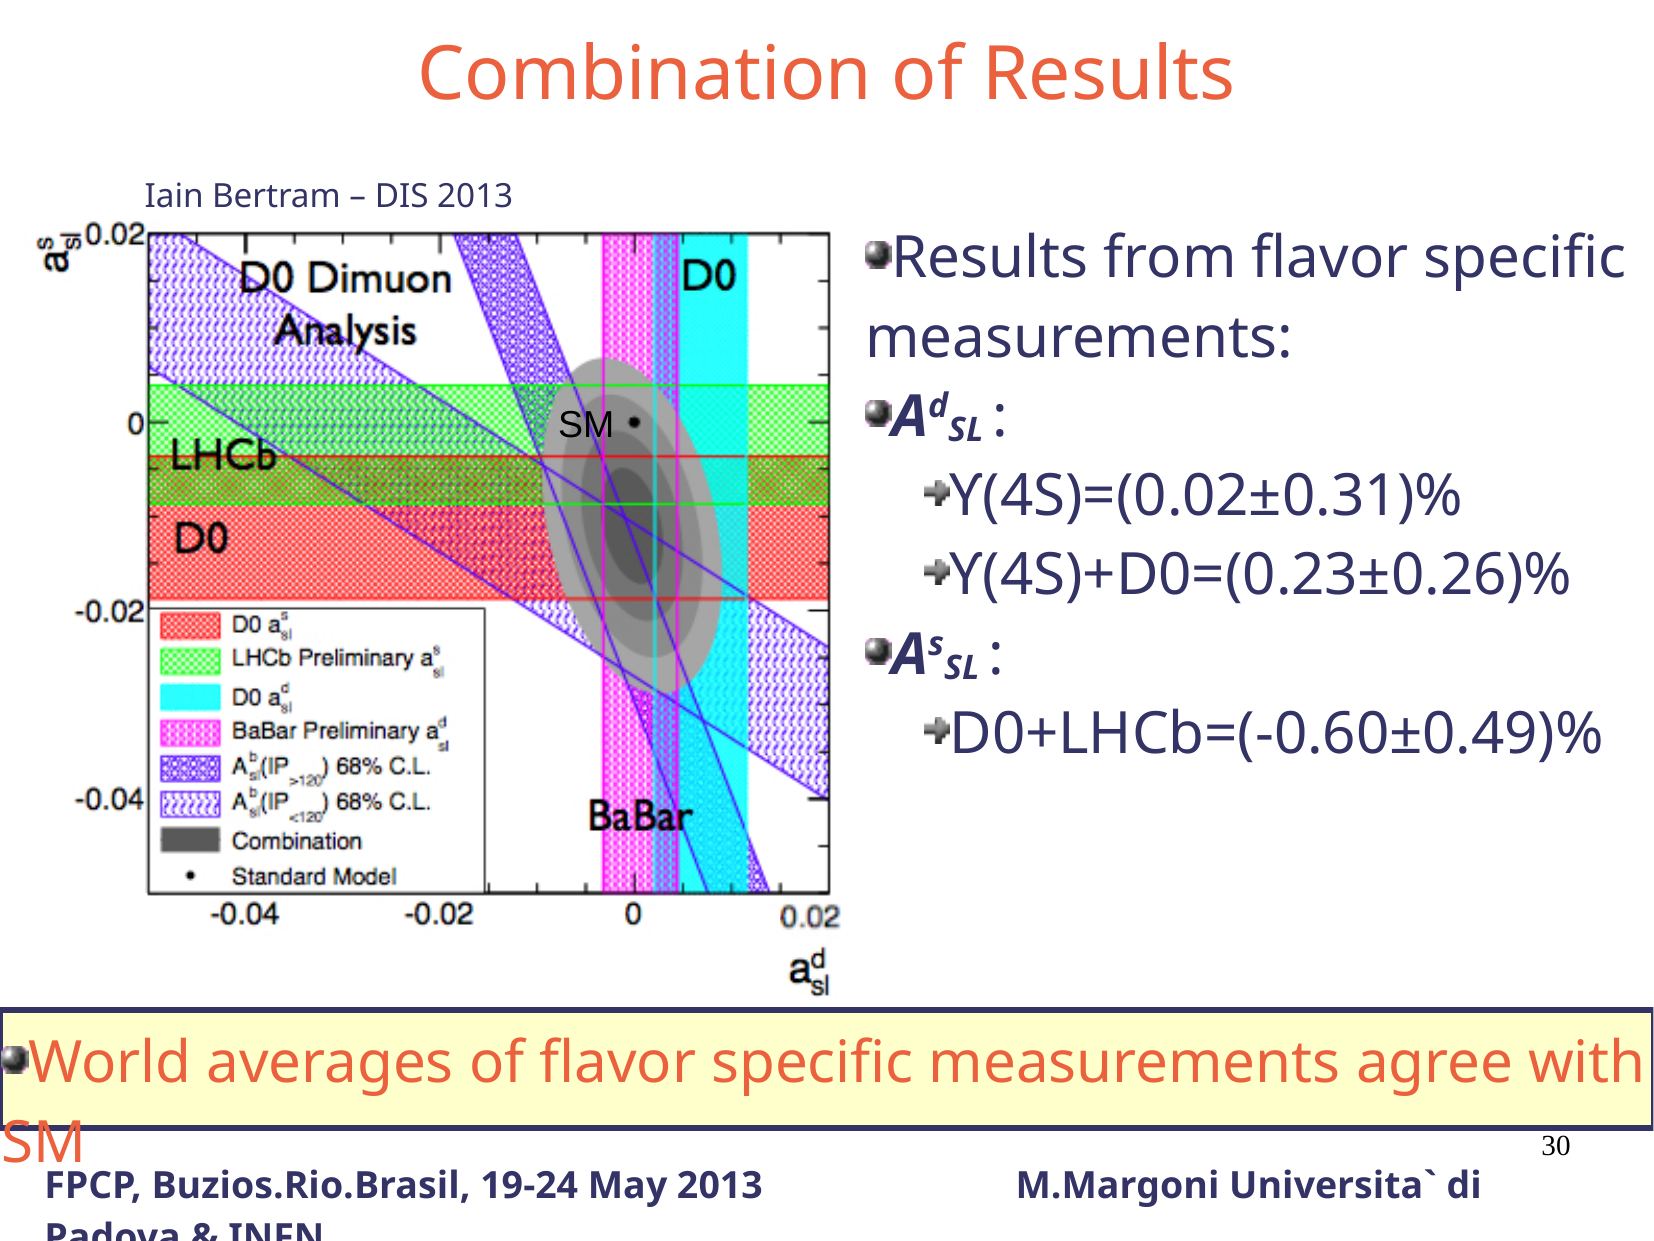

# Combination of Results
Iain Bertram – DIS 2013
Results from flavor specific measurements:
AdSL :
ϒ(4S)=(0.02±0.31)%
ϒ(4S)+D0=(0.23±0.26)%
AsSL :
D0+LHCb=(-0.60±0.49)%
SM
2
World averages of flavor specific measurements agree with SM
30
FPCP, Buzios.Rio.Brasil, 19-24 May 2013 M.Margoni Universita` di Padova & INFN